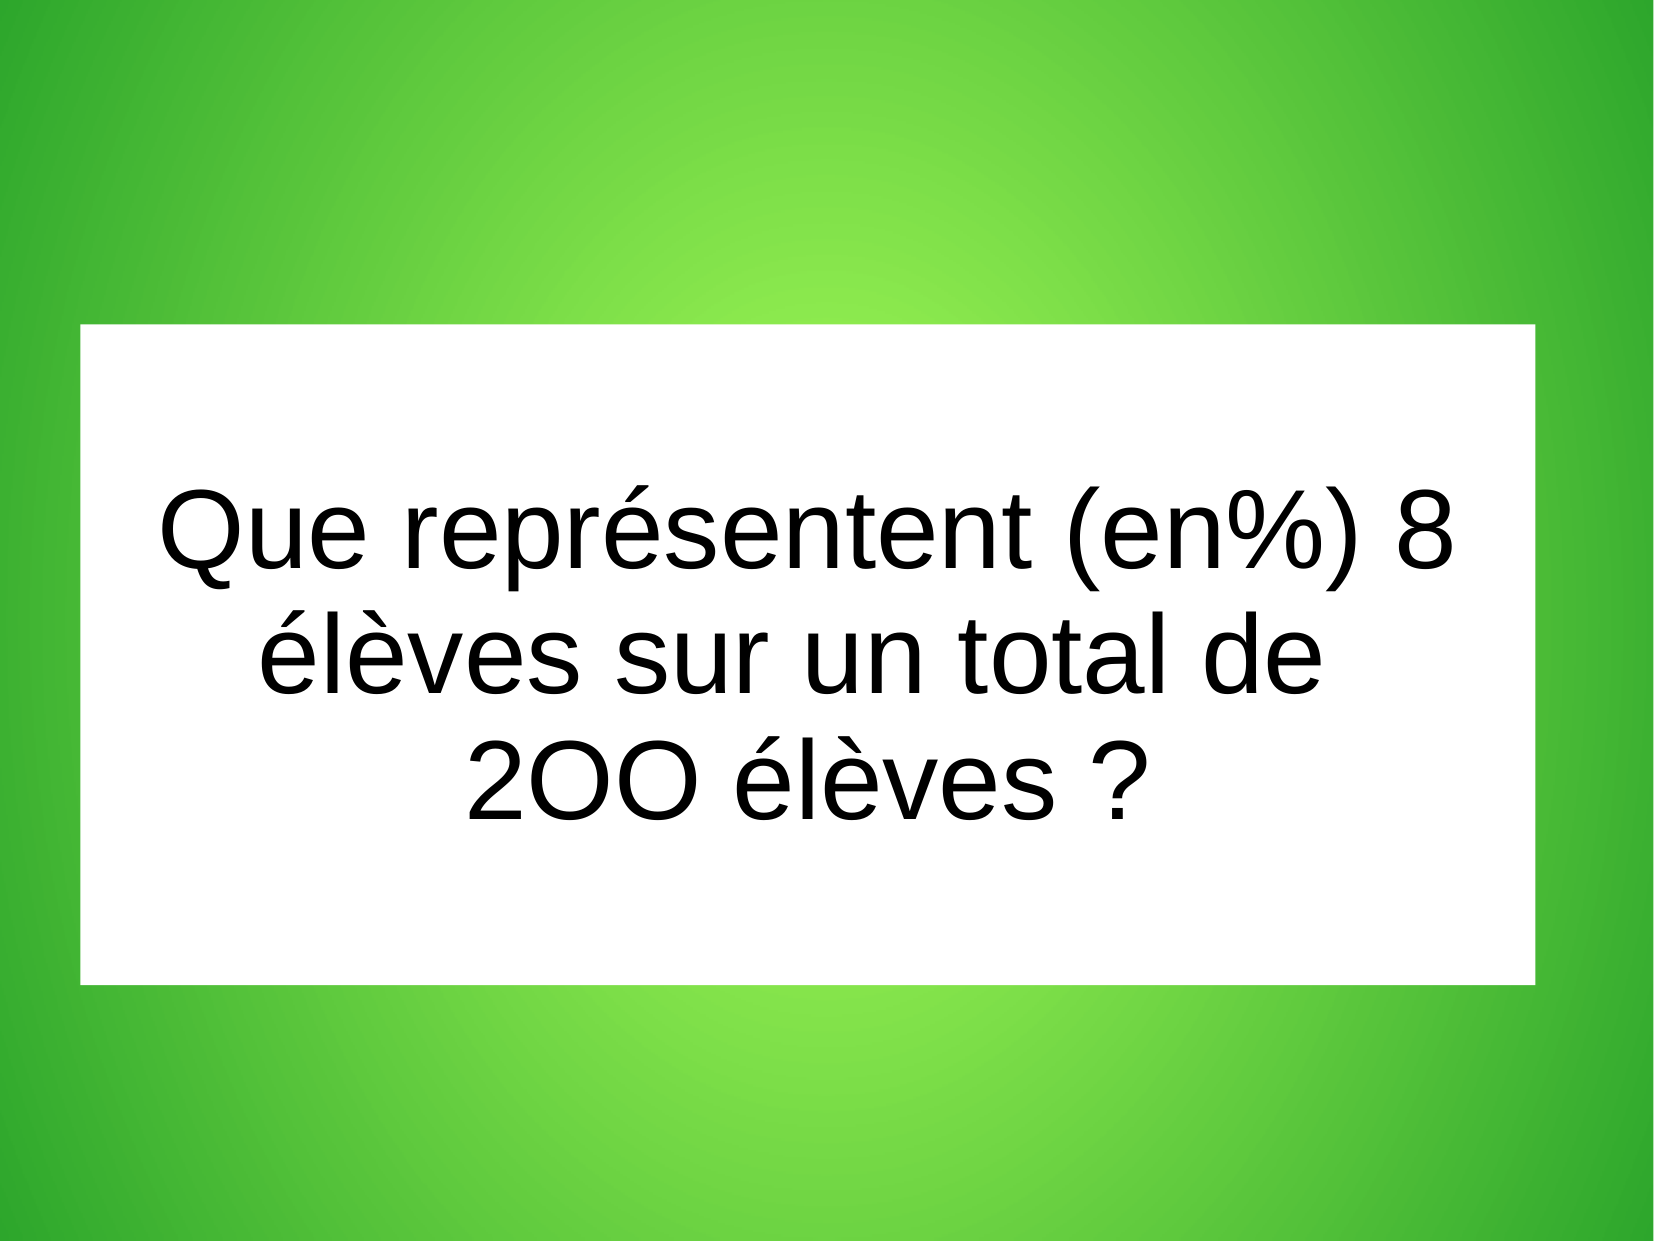

#
Que représentent (en%) 8 élèves sur un total de
2OO élèves ?